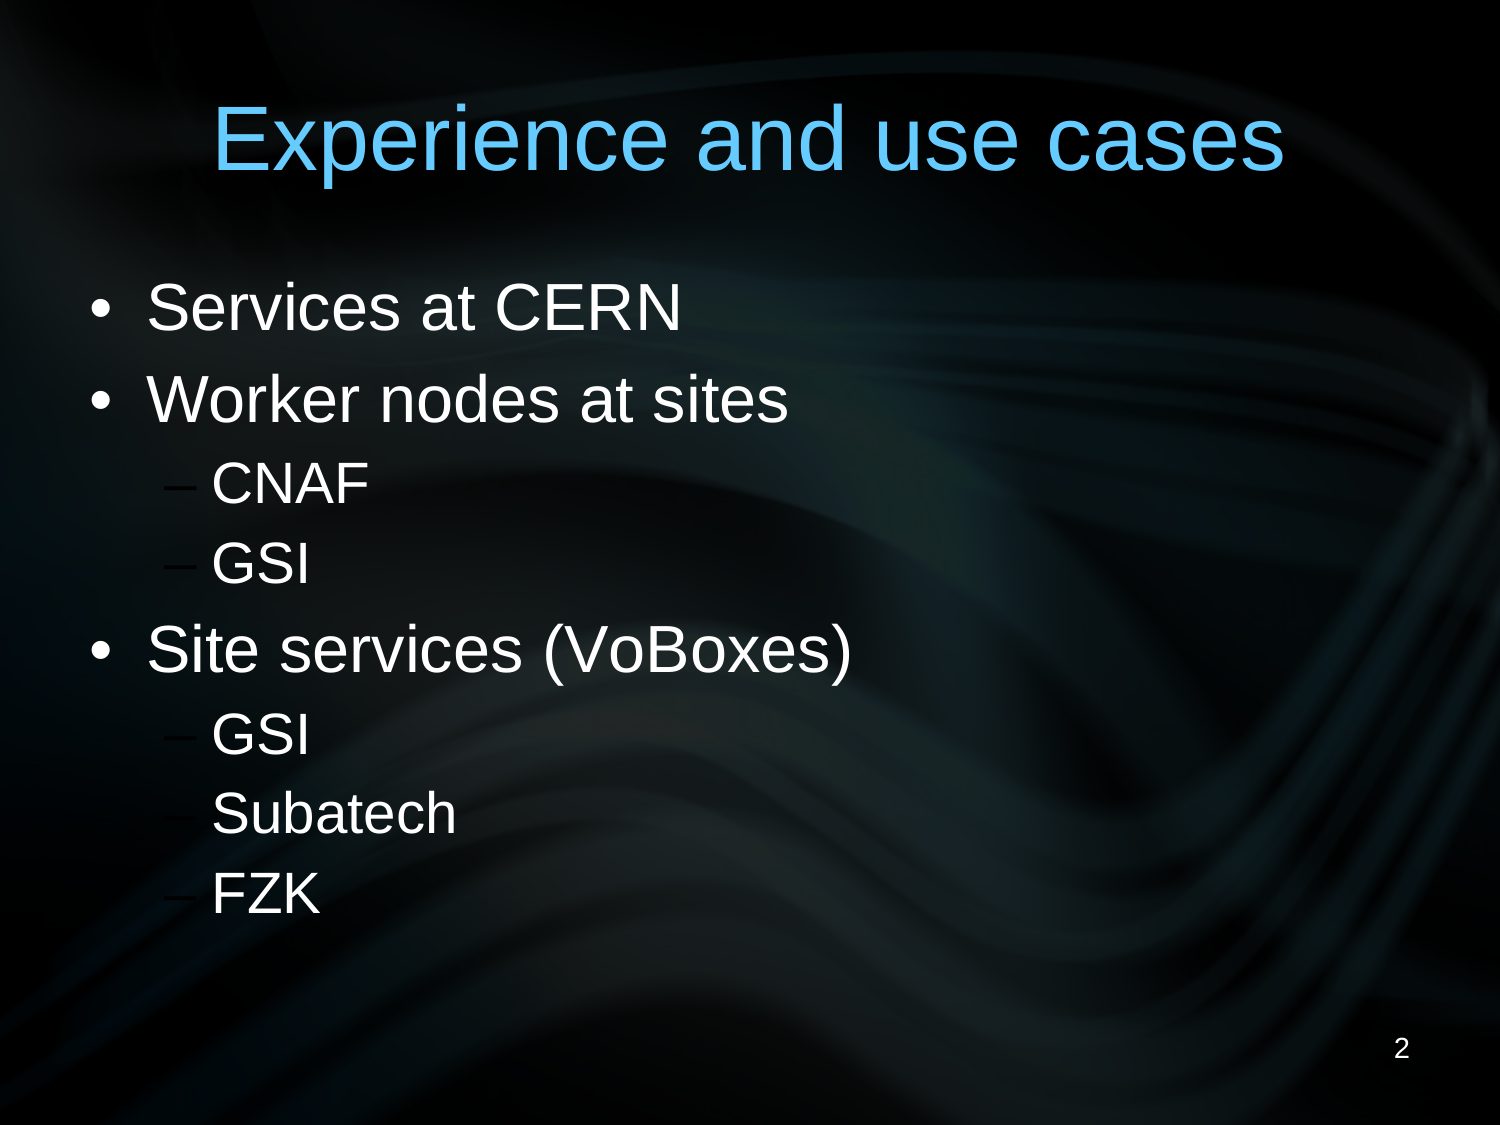

# Experience and use cases
Services at CERN
Worker nodes at sites
CNAF
GSI
Site services (VoBoxes)
GSI
Subatech
FZK
2